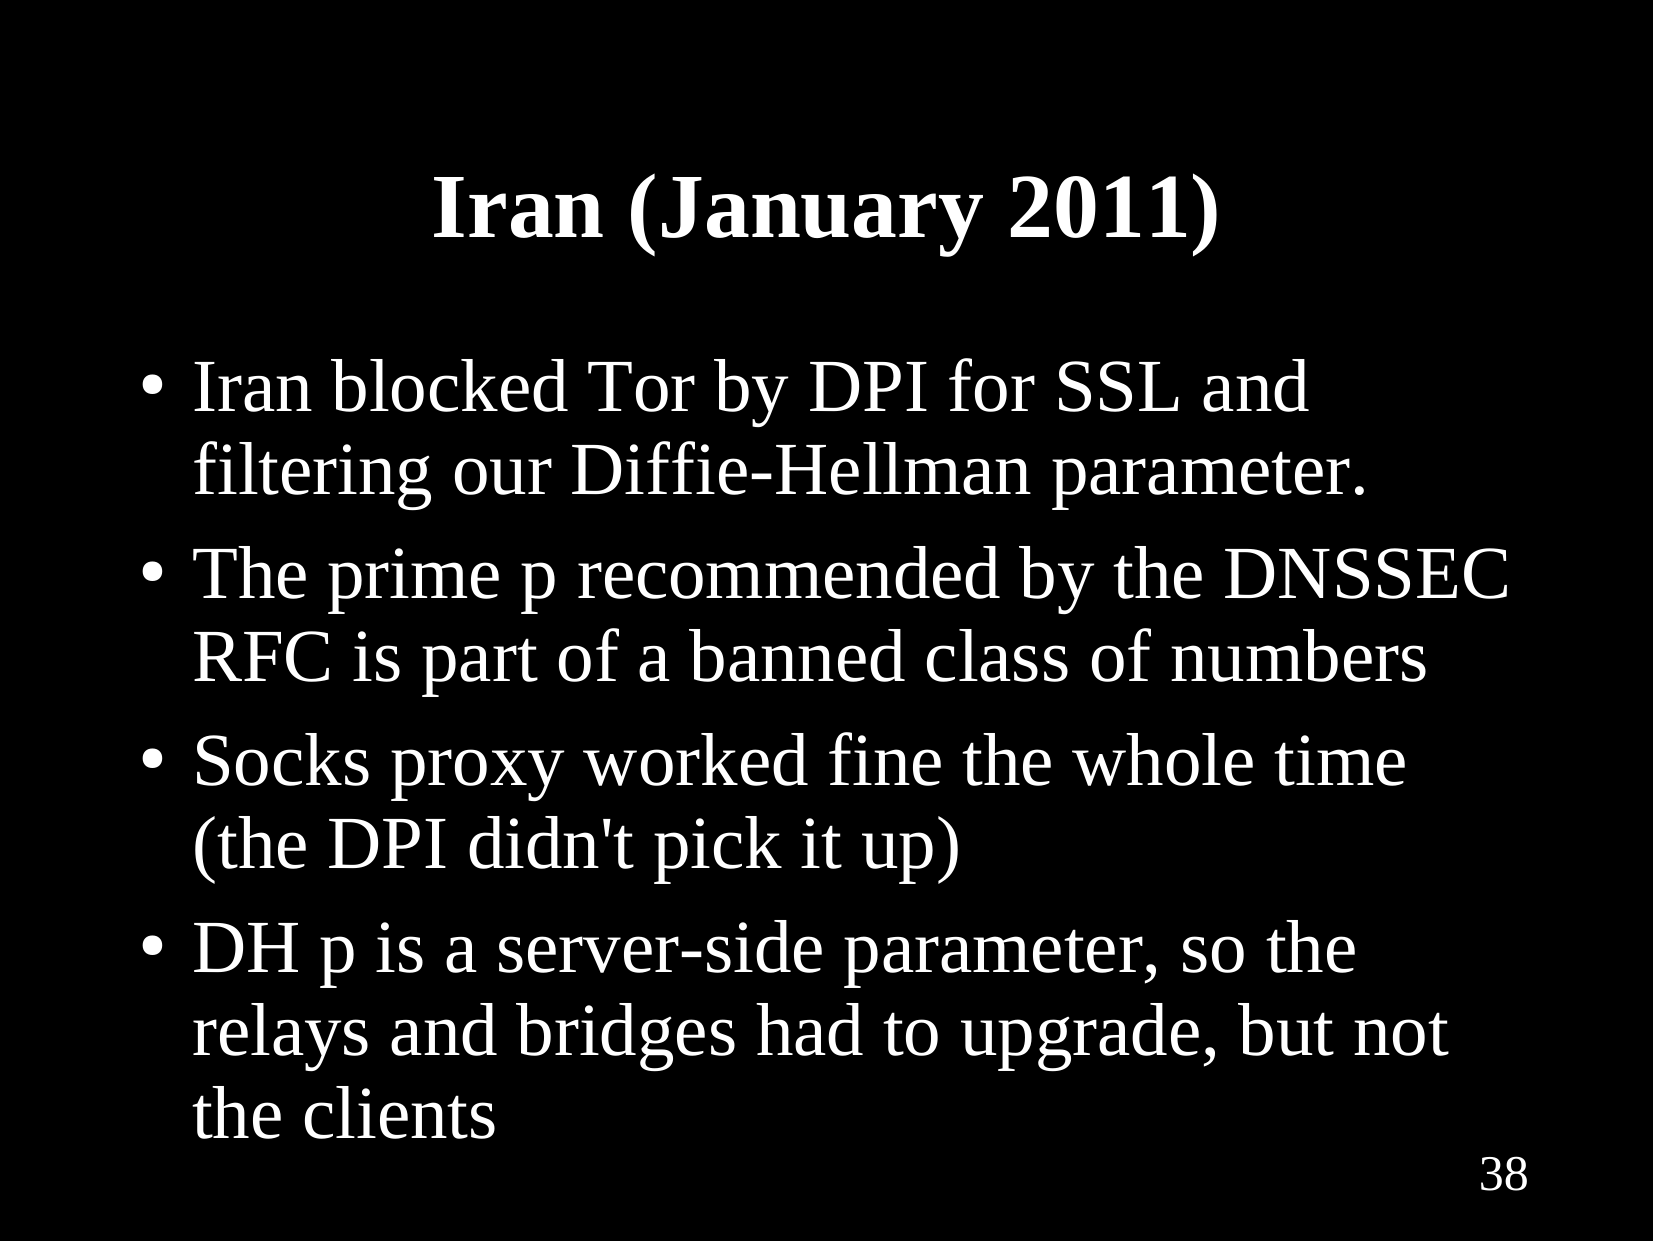

# Iran (January 2011)
Iran blocked Tor by DPI for SSL and filtering our Diffie-Hellman parameter.
The prime p recommended by the DNSSEC RFC is part of a banned class of numbers
Socks proxy worked fine the whole time (the DPI didn't pick it up)
DH p is a server-side parameter, so the relays and bridges had to upgrade, but not the clients